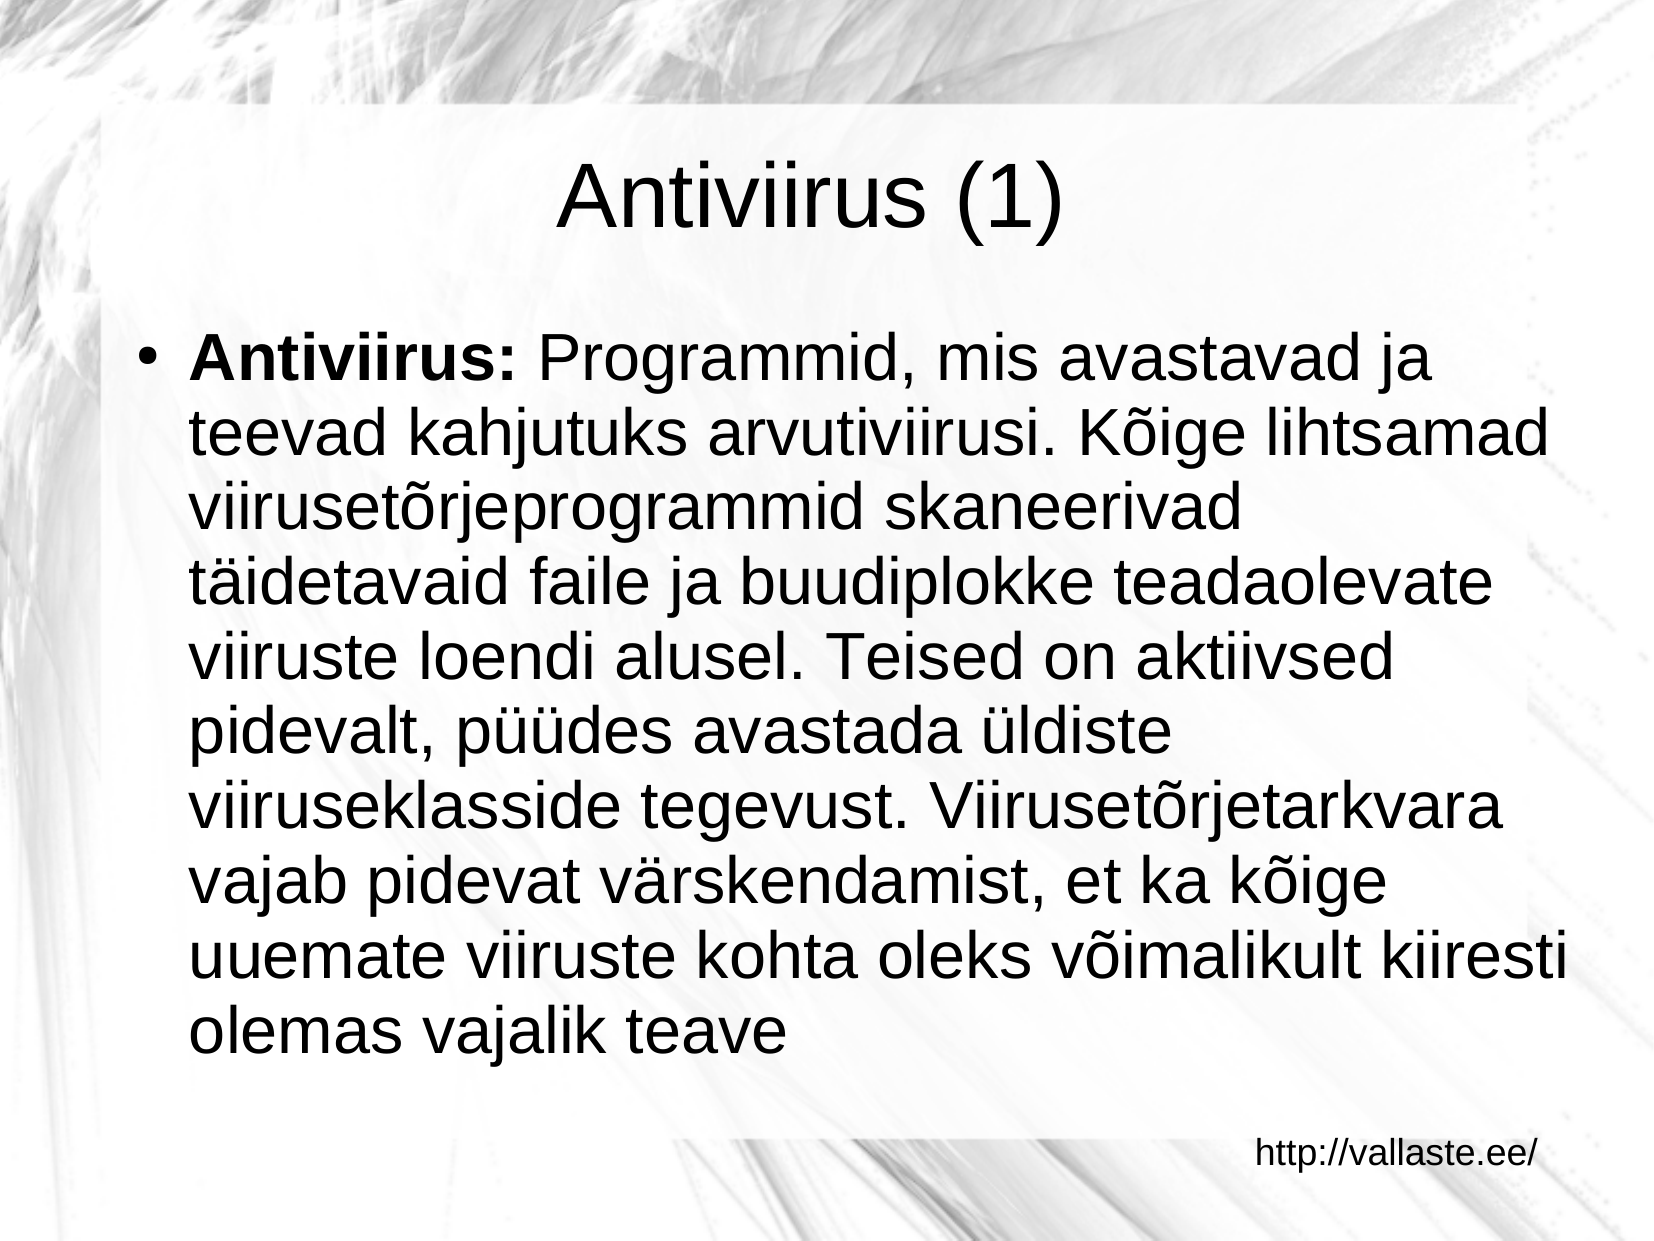

# Antiviirus (1)
Antiviirus: Programmid, mis avastavad ja teevad kahjutuks arvutiviirusi. Kõige lihtsamad viirusetõrjeprogrammid skaneerivad täidetavaid faile ja buudiplokke teadaolevate viiruste loendi alusel. Teised on aktiivsed pidevalt, püüdes avastada üldiste viiruseklasside tegevust. Viirusetõrjetarkvara vajab pidevat värskendamist, et ka kõige uuemate viiruste kohta oleks võimalikult kiiresti olemas vajalik teave
http://vallaste.ee/